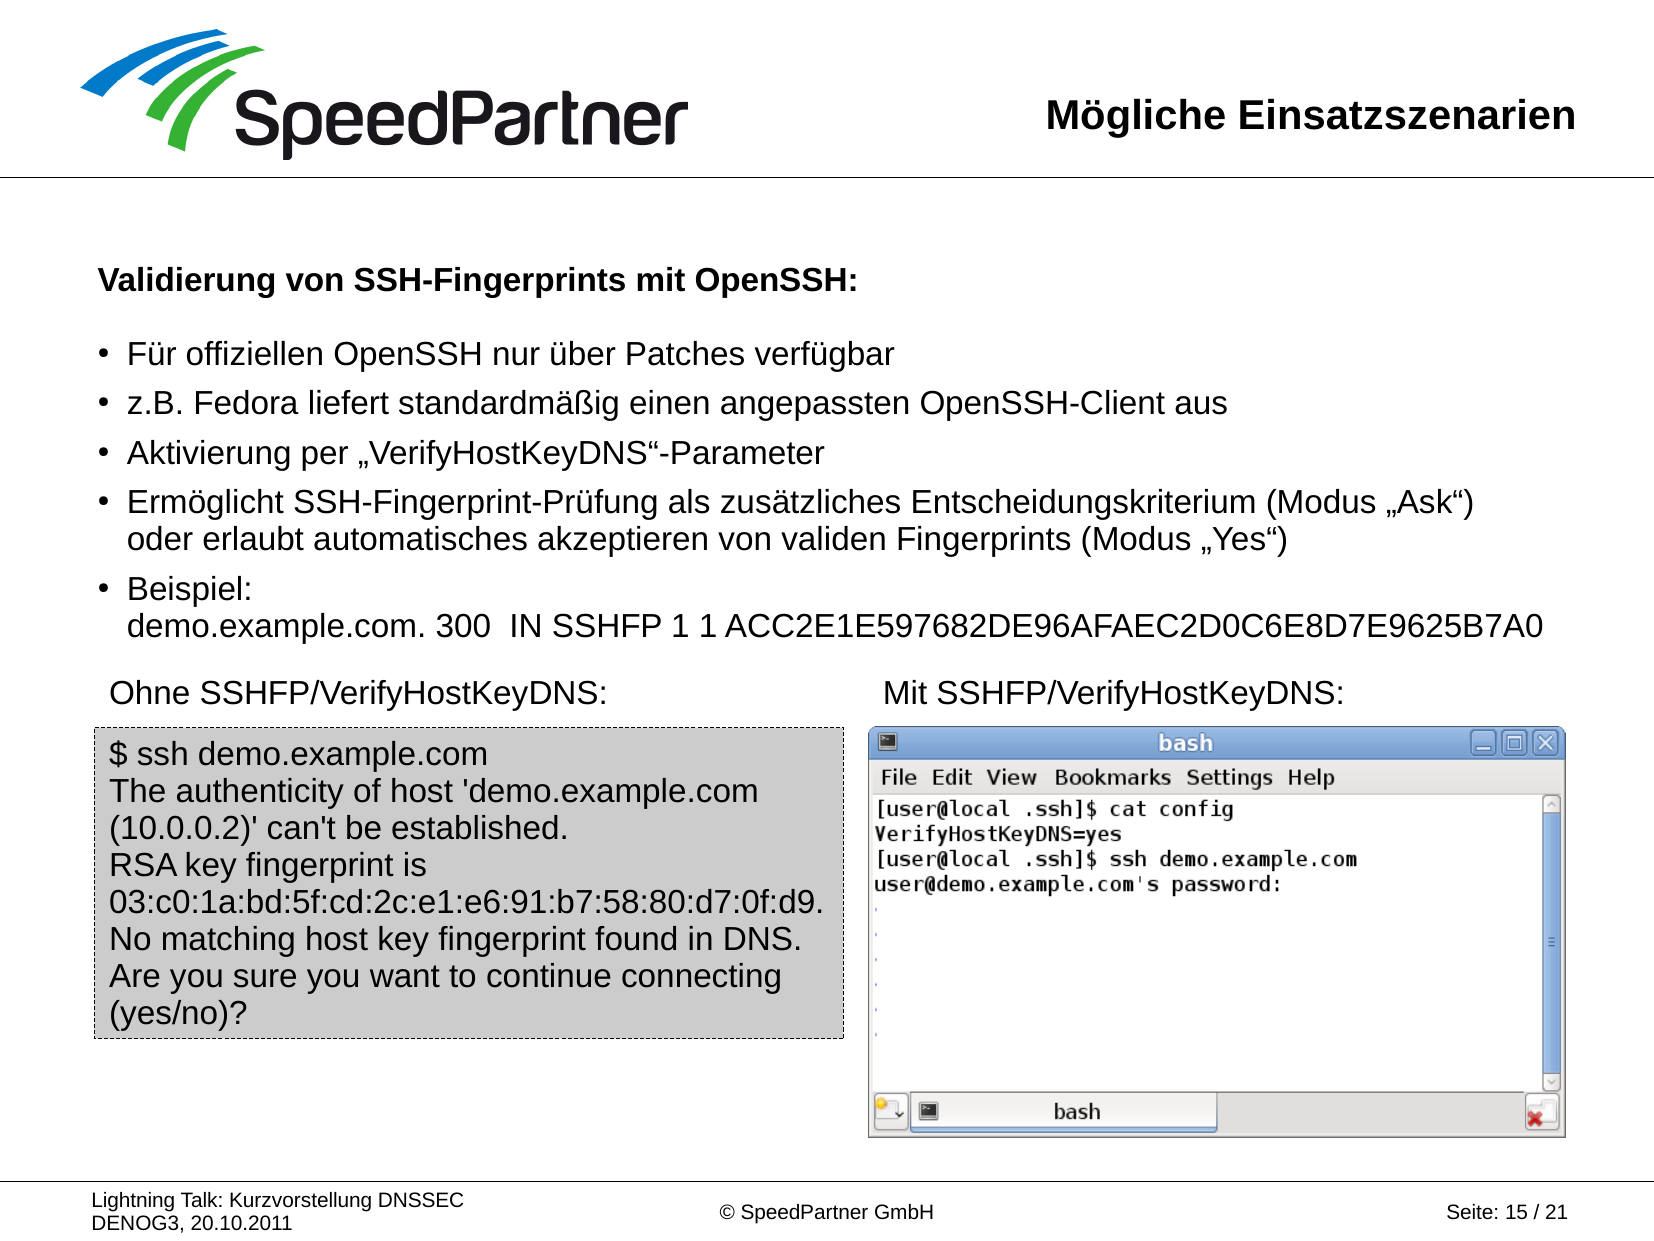

# Mögliche Einsatzszenarien
Validierung von SSH-Fingerprints mit OpenSSH:
Für offiziellen OpenSSH nur über Patches verfügbar
z.B. Fedora liefert standardmäßig einen angepassten OpenSSH-Client aus
Aktivierung per „VerifyHostKeyDNS“-Parameter
Ermöglicht SSH-Fingerprint-Prüfung als zusätzliches Entscheidungskriterium (Modus „Ask“)
oder erlaubt automatisches akzeptieren von validen Fingerprints (Modus „Yes“)
Beispiel:
demo.example.com. 300 IN SSHFP 1 1 ACC2E1E597682DE96AFAEC2D0C6E8D7E9625B7A0
Ohne SSHFP/VerifyHostKeyDNS:
Mit SSHFP/VerifyHostKeyDNS:
$ ssh demo.example.com
The authenticity of host 'demo.example.com (10.0.0.2)' can't be established.
RSA key fingerprint is 03:c0:1a:bd:5f:cd:2c:e1:e6:91:b7:58:80:d7:0f:d9.
No matching host key fingerprint found in DNS.
Are you sure you want to continue connecting (yes/no)?